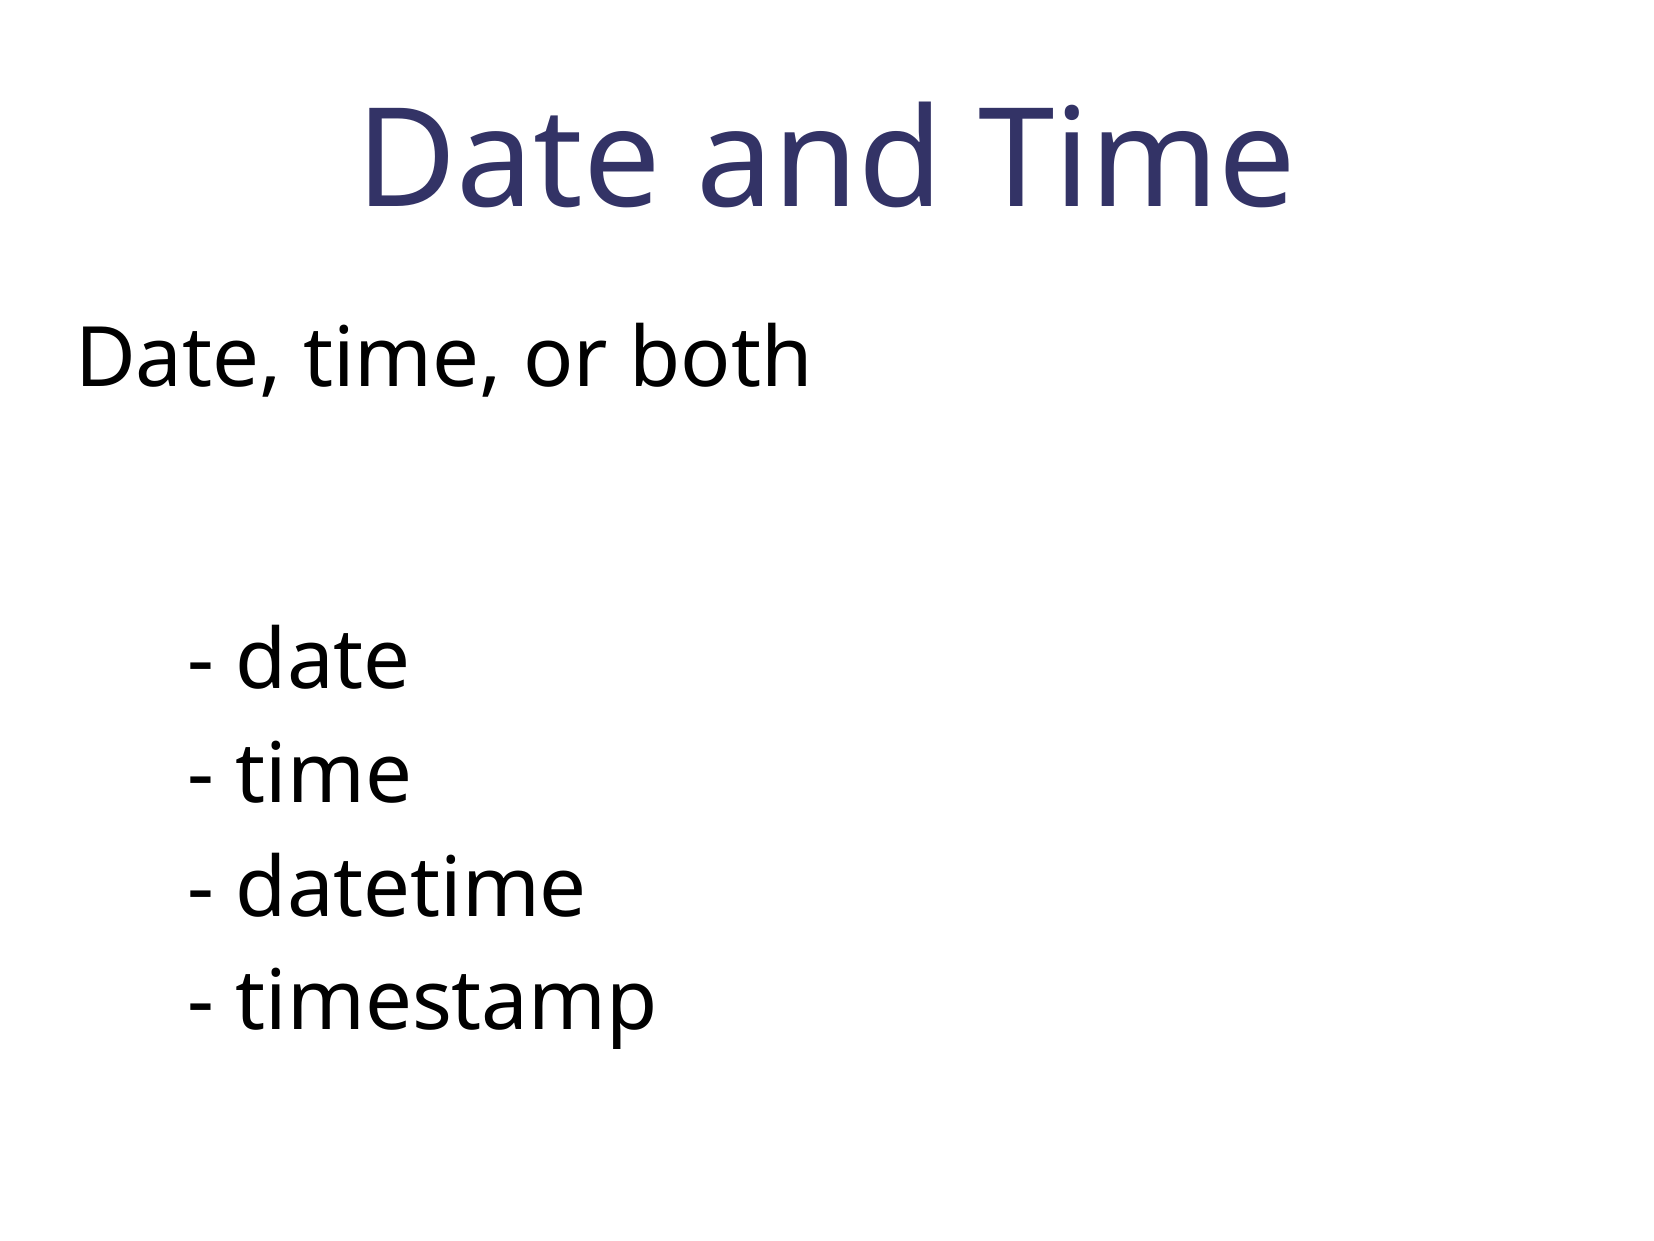

# Date and Time
Date, time, or both
- date
- time
- datetime
- timestamp